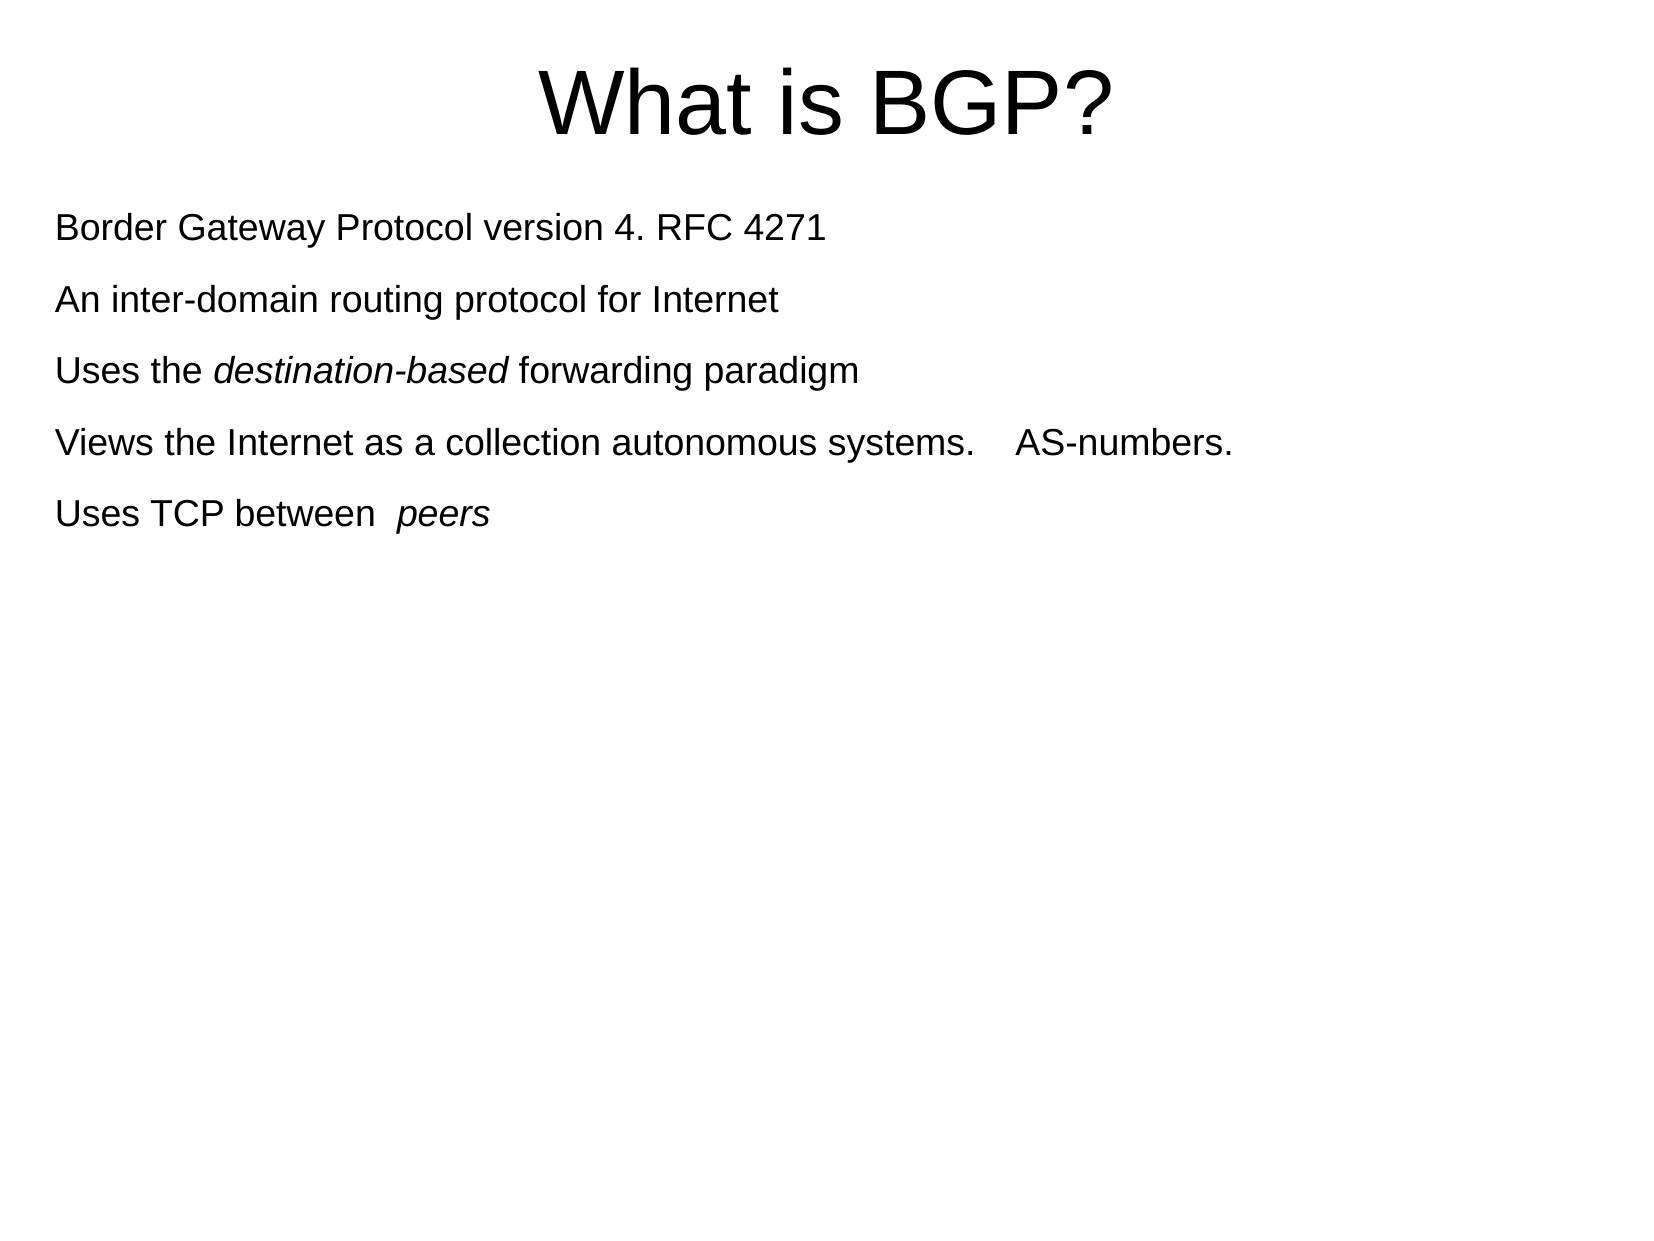

# What is BGP?
Border Gateway Protocol version 4. RFC 4271
An inter-domain routing protocol for Internet
Uses the destination-based forwarding paradigm
Views the Internet as a collection autonomous systems. AS-numbers.
Uses TCP between peers